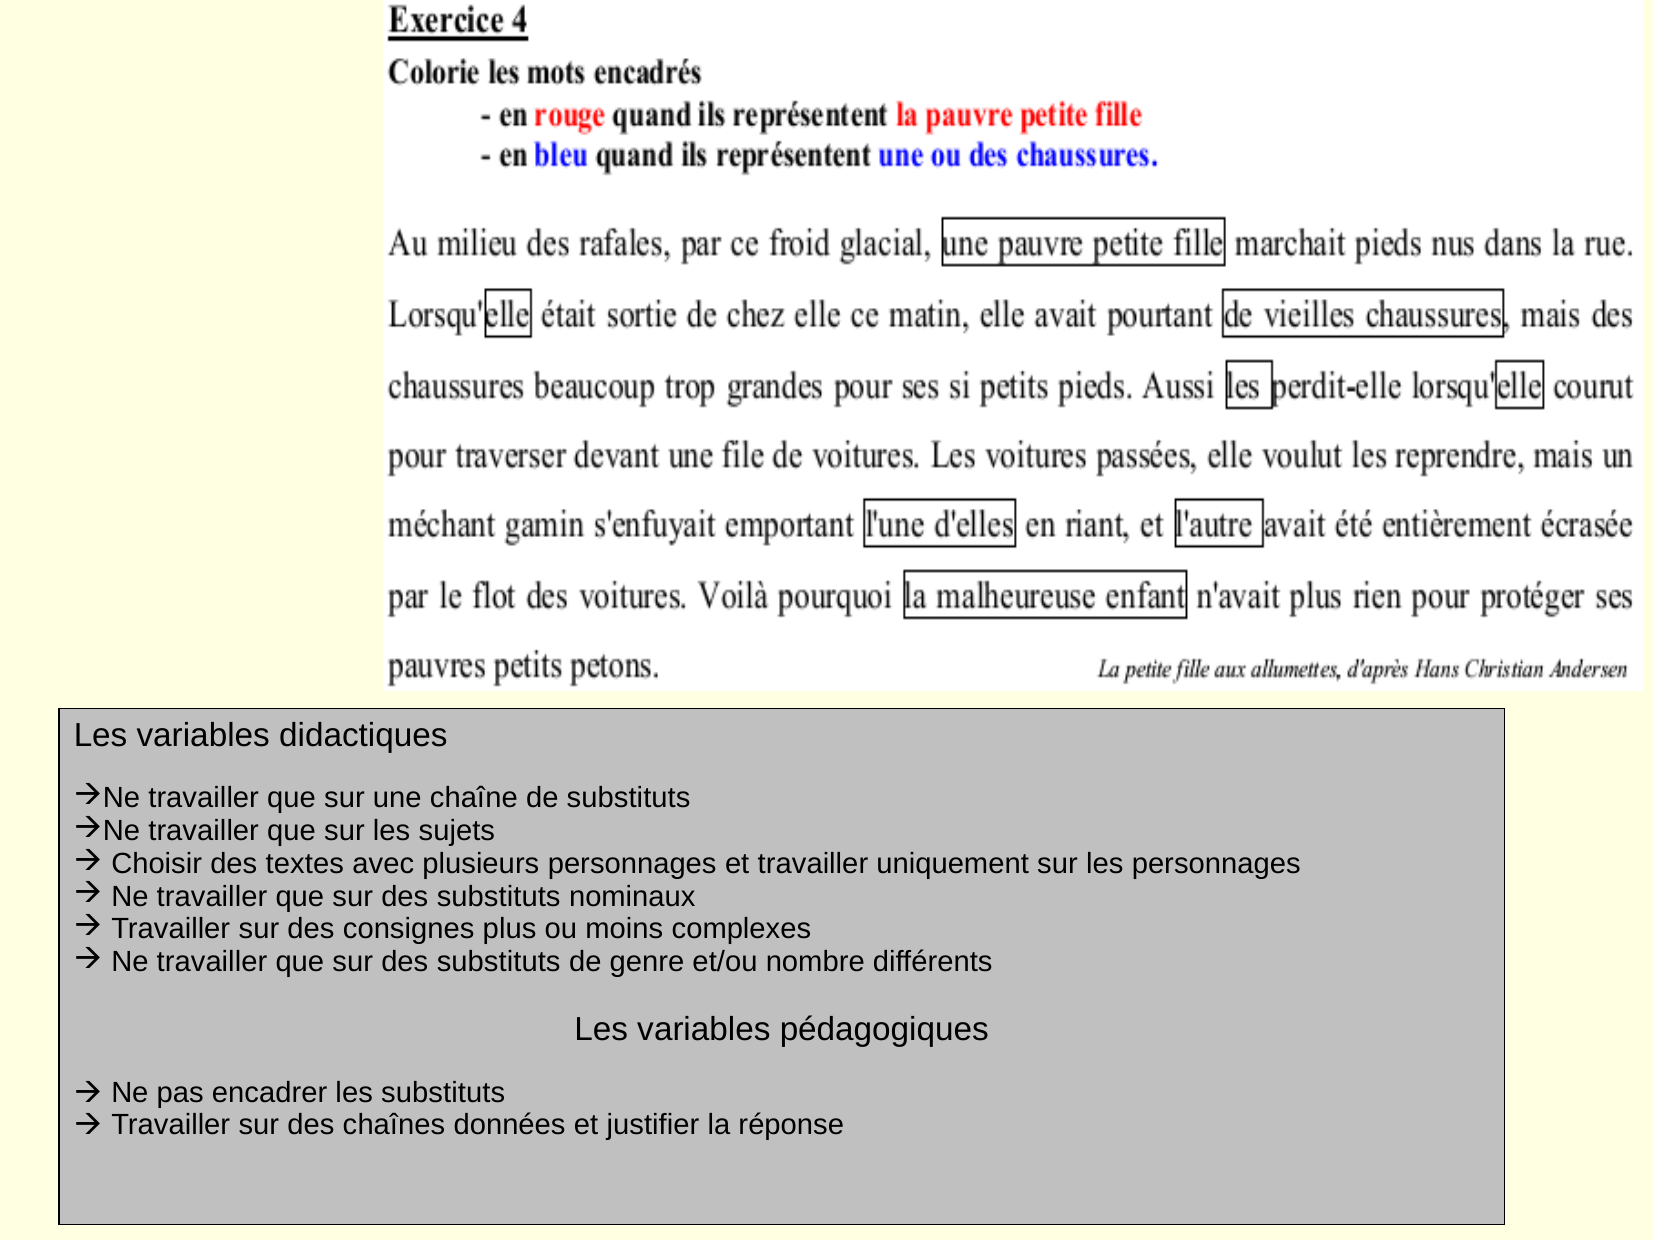

Les variables didactiques
Ne travailler que sur une chaîne de substituts
Ne travailler que sur les sujets
 Choisir des textes avec plusieurs personnages et travailler uniquement sur les personnages
 Ne travailler que sur des substituts nominaux
 Travailler sur des consignes plus ou moins complexes
 Ne travailler que sur des substituts de genre et/ou nombre différents
Les variables pédagogiques
 Ne pas encadrer les substituts
 Travailler sur des chaînes données et justifier la réponse